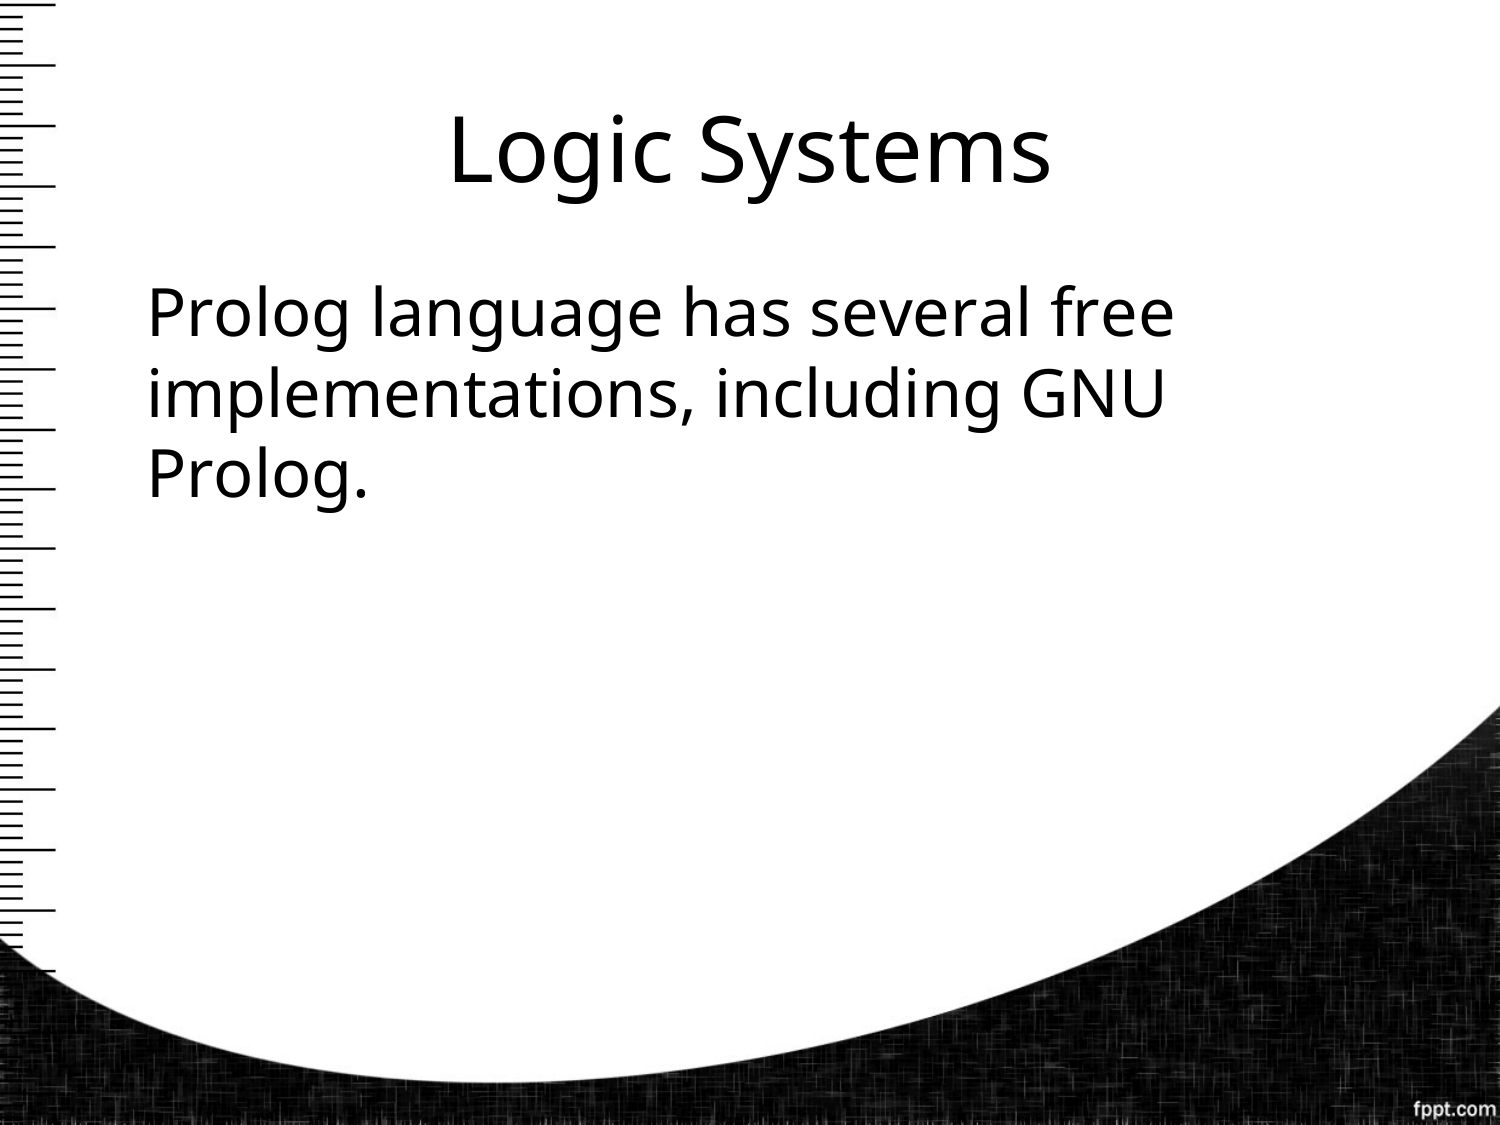

# Logic Systems
Prolog language has several free implementations, including GNU Prolog.